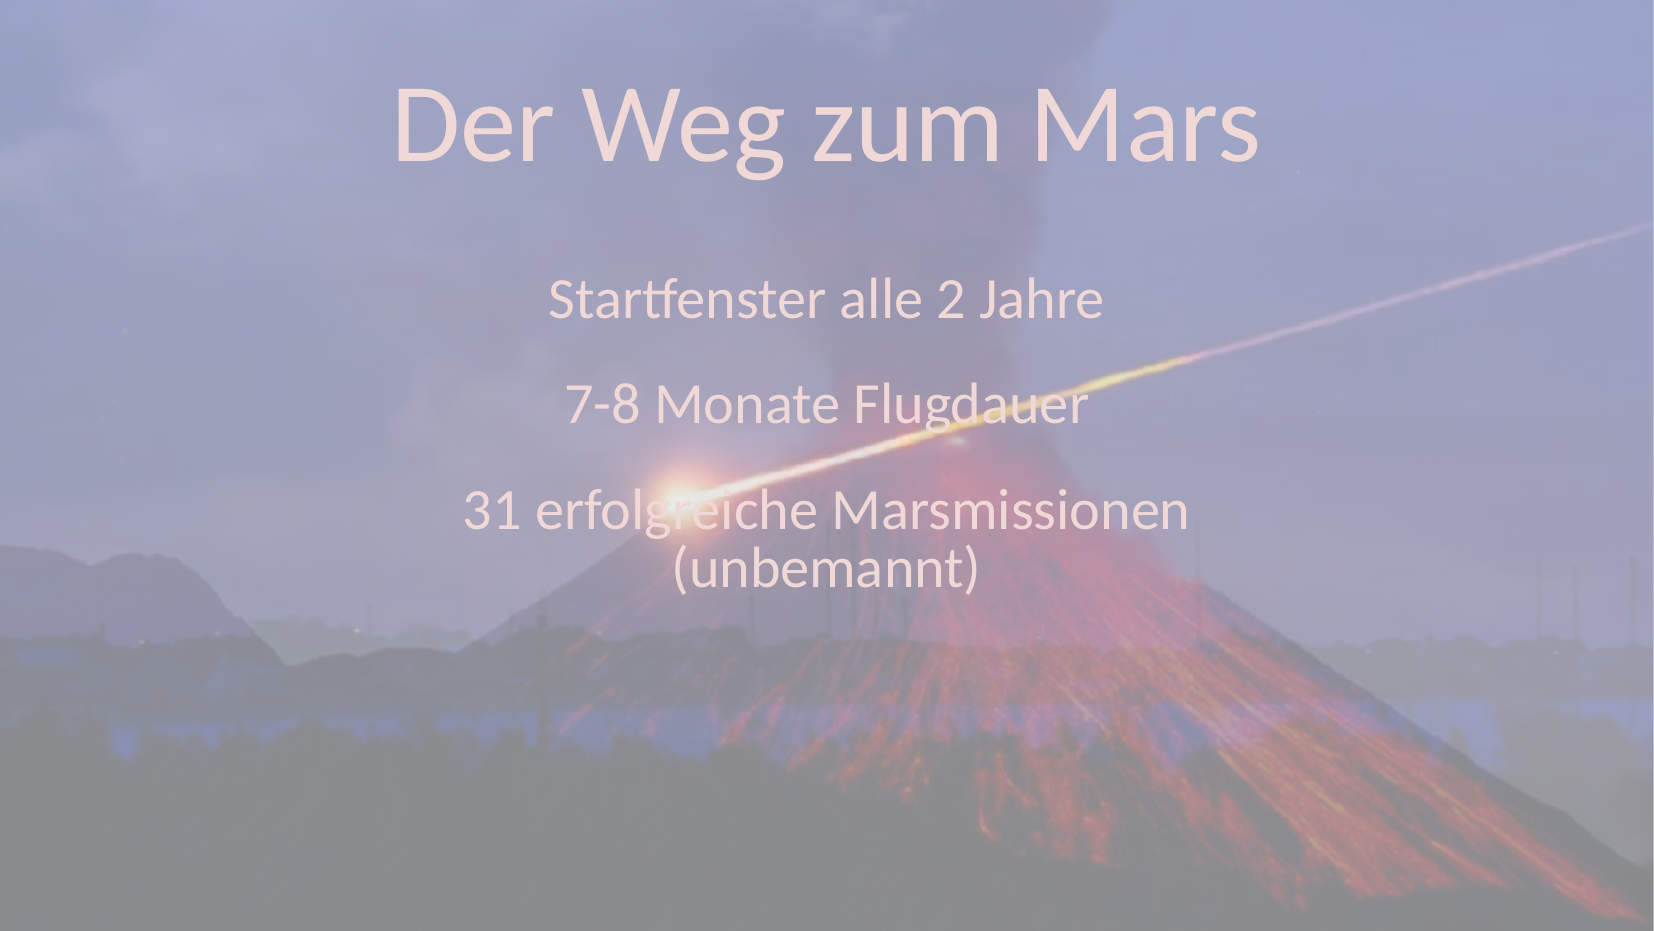

# Der Weg zum Mars
Startfenster alle 2 Jahre
7-8 Monate Flugdauer
31 erfolgreiche Marsmissionen (unbemannt)